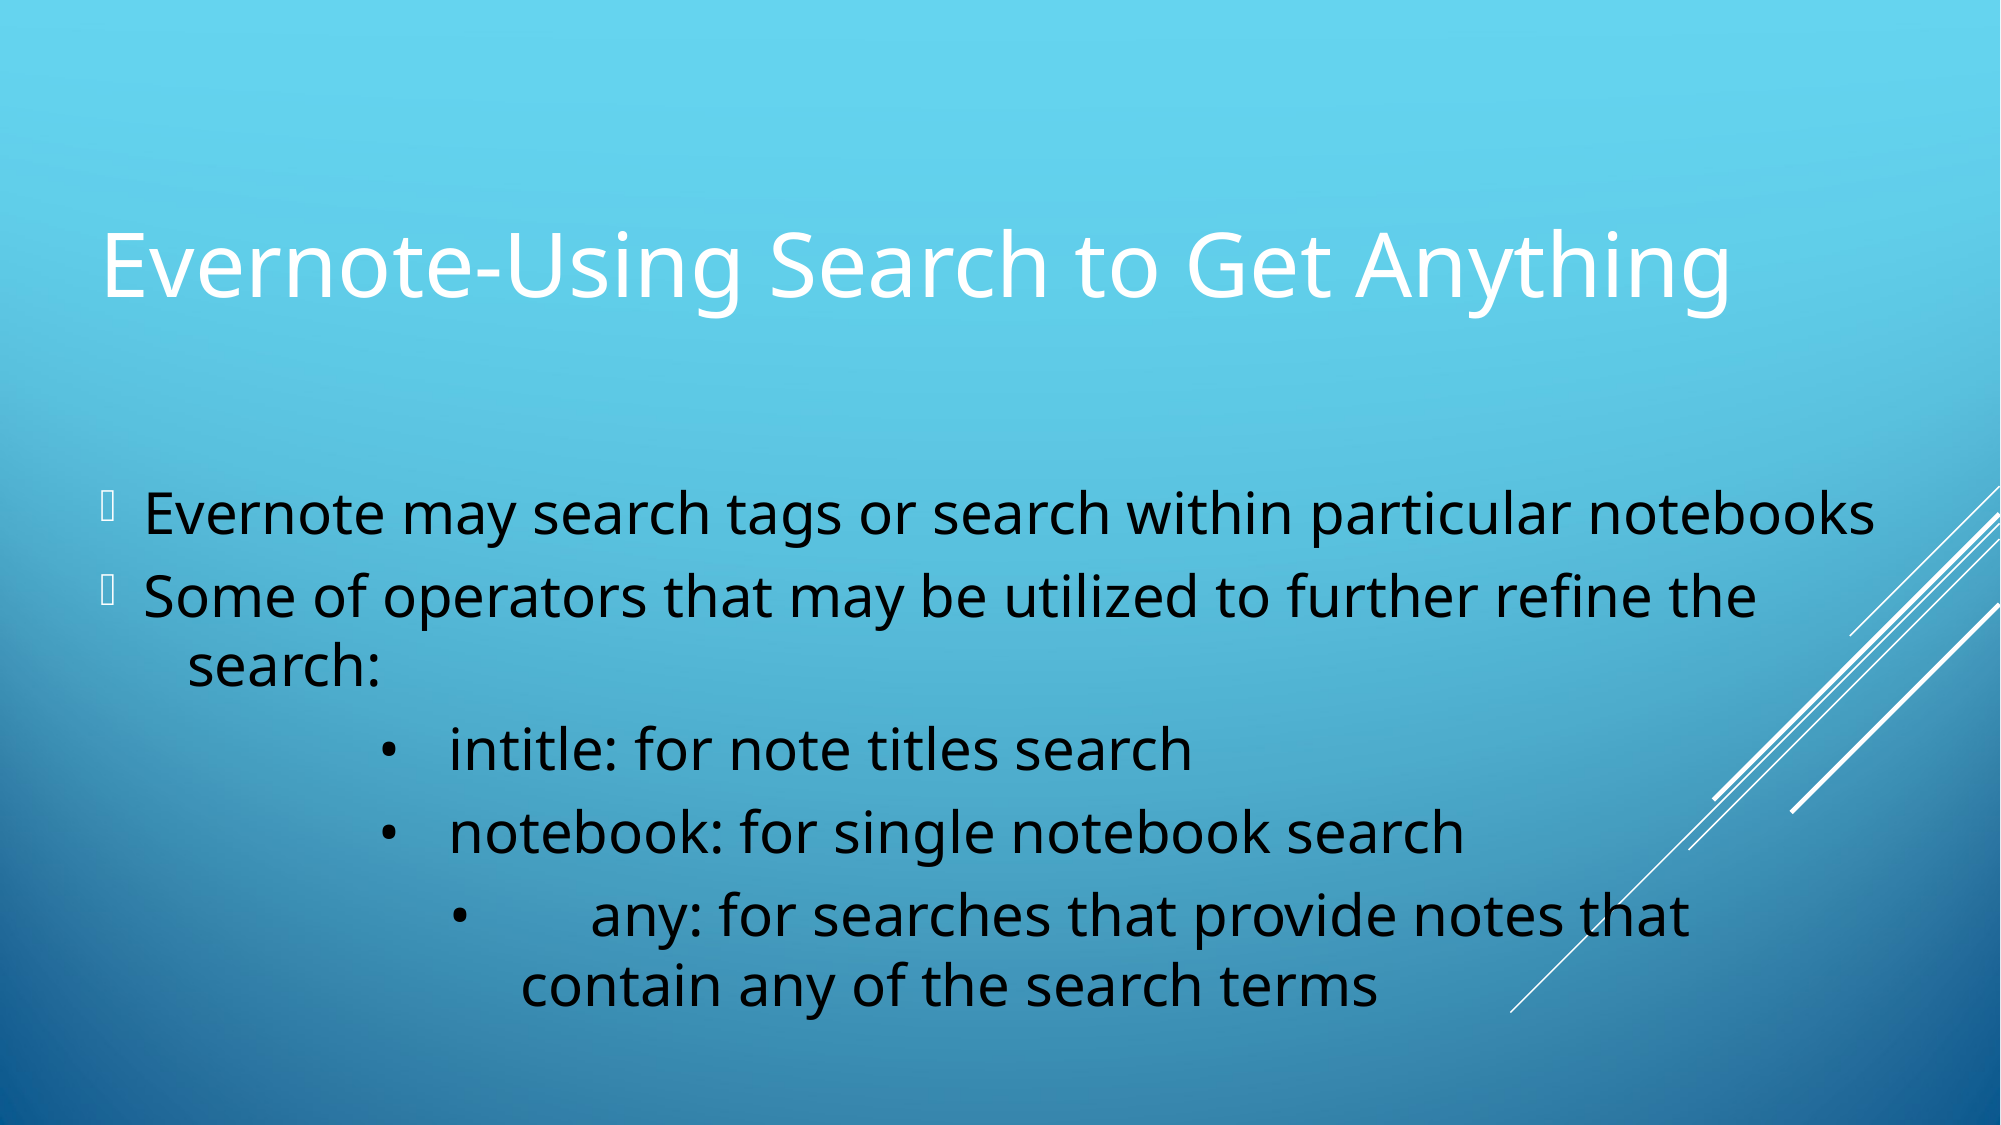

# Evernote-Using Search to Get Anything
Evernote may search tags or search within particular notebooks
Some of operators that may be utilized to further refine the search:
•	intitle: for note titles search
•	notebook: for single notebook search
•	any: for searches that provide notes that contain any of the search terms